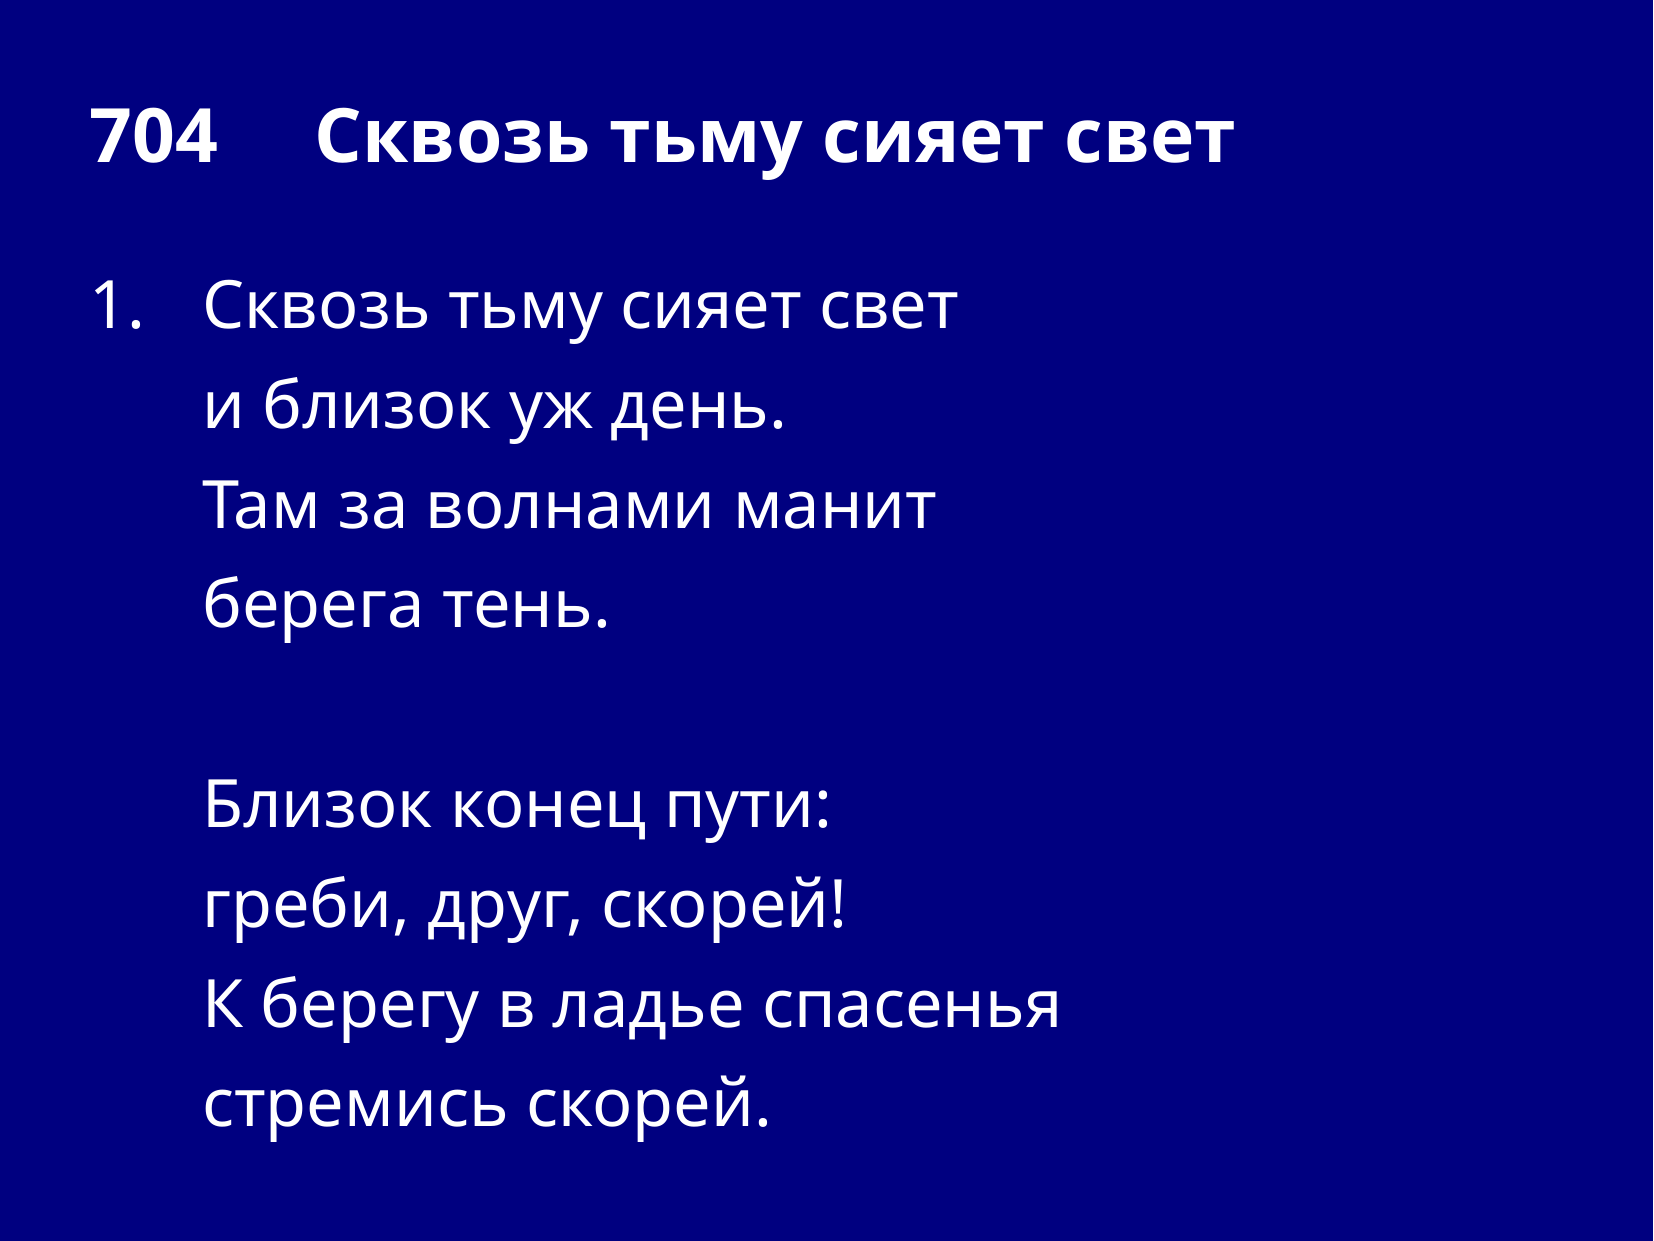

704	Сквозь тьму сияет свет
1.	Сквозь тьму сияет свет
	и близок уж день.
	Там за волнами манит
	берега тень.
	Близок конец пути:
	греби, друг, скорей!
	К берегу в ладье спасенья
	стремись скорей.